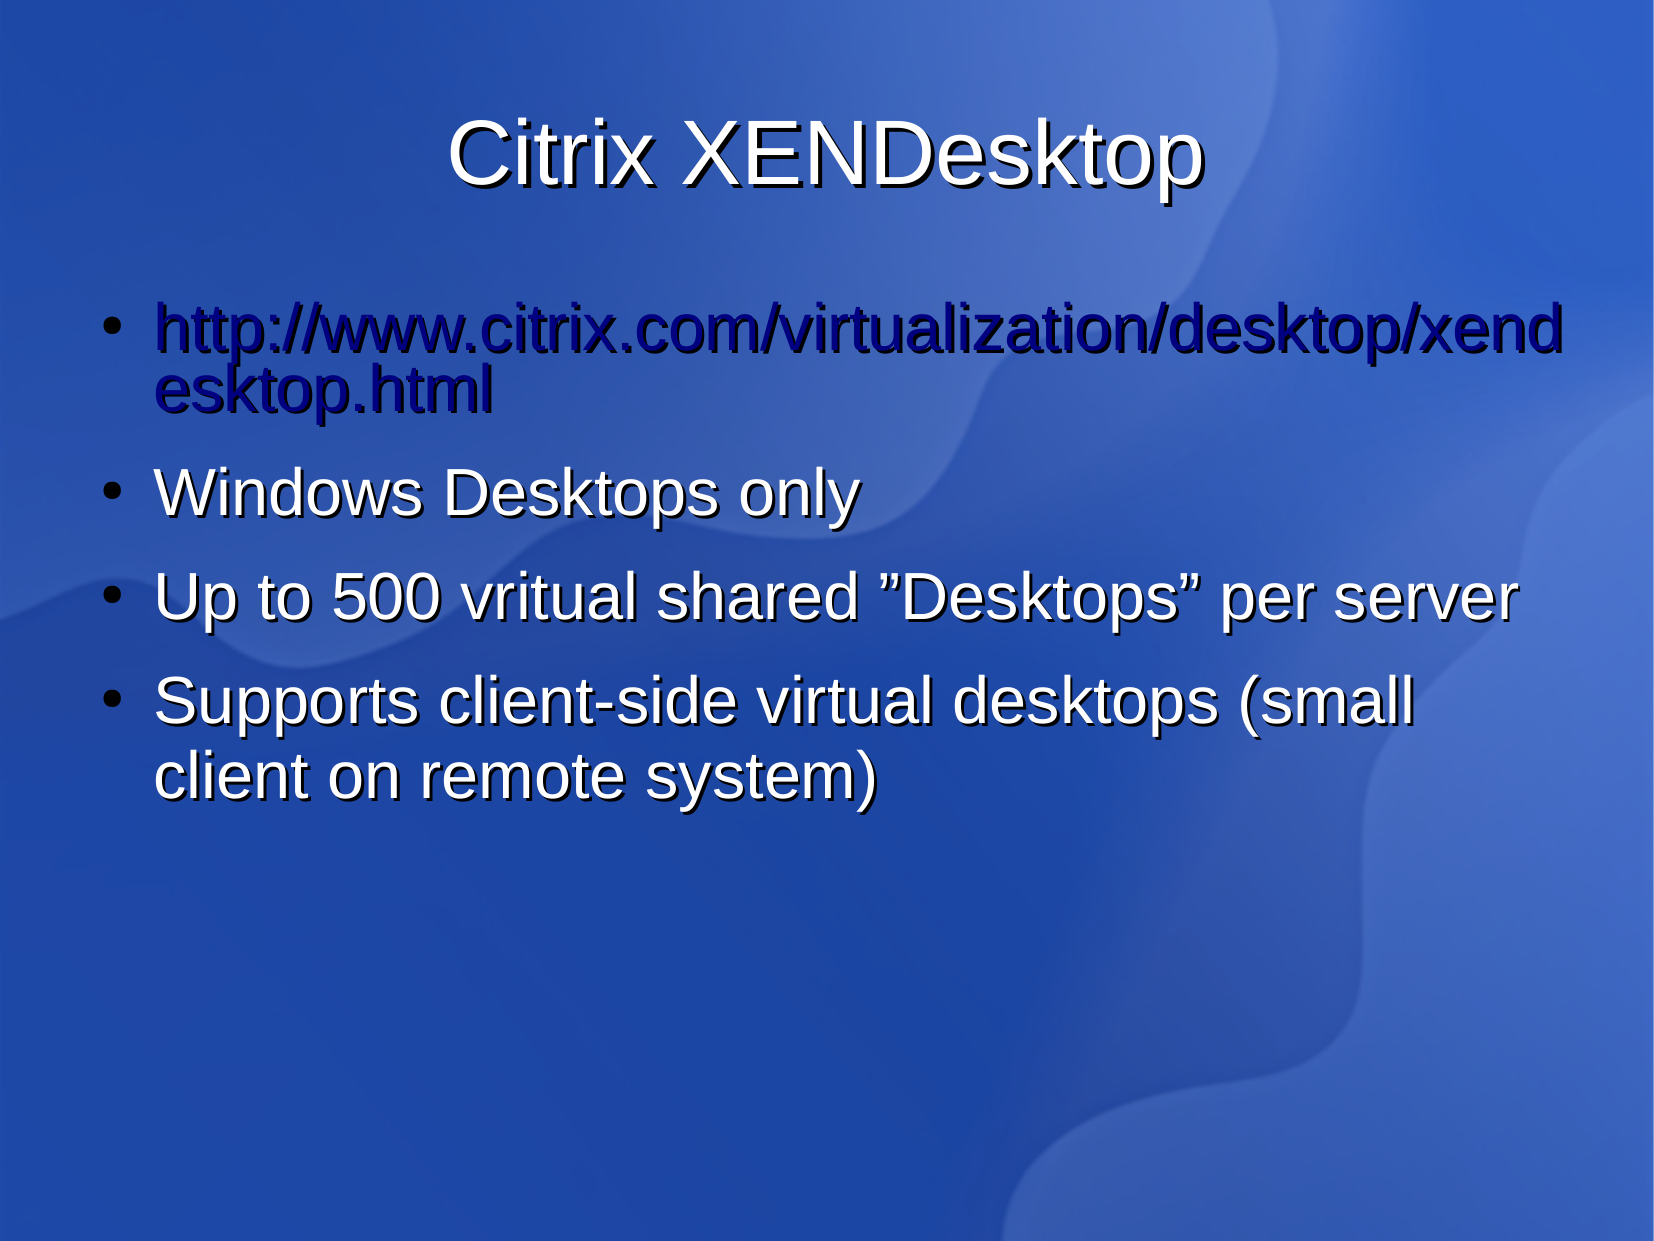

# Citrix XENDesktop
http://www.citrix.com/virtualization/desktop/xendesktop.html
Windows Desktops only
Up to 500 vritual shared ”Desktops” per server
Supports client-side virtual desktops (small client on remote system)